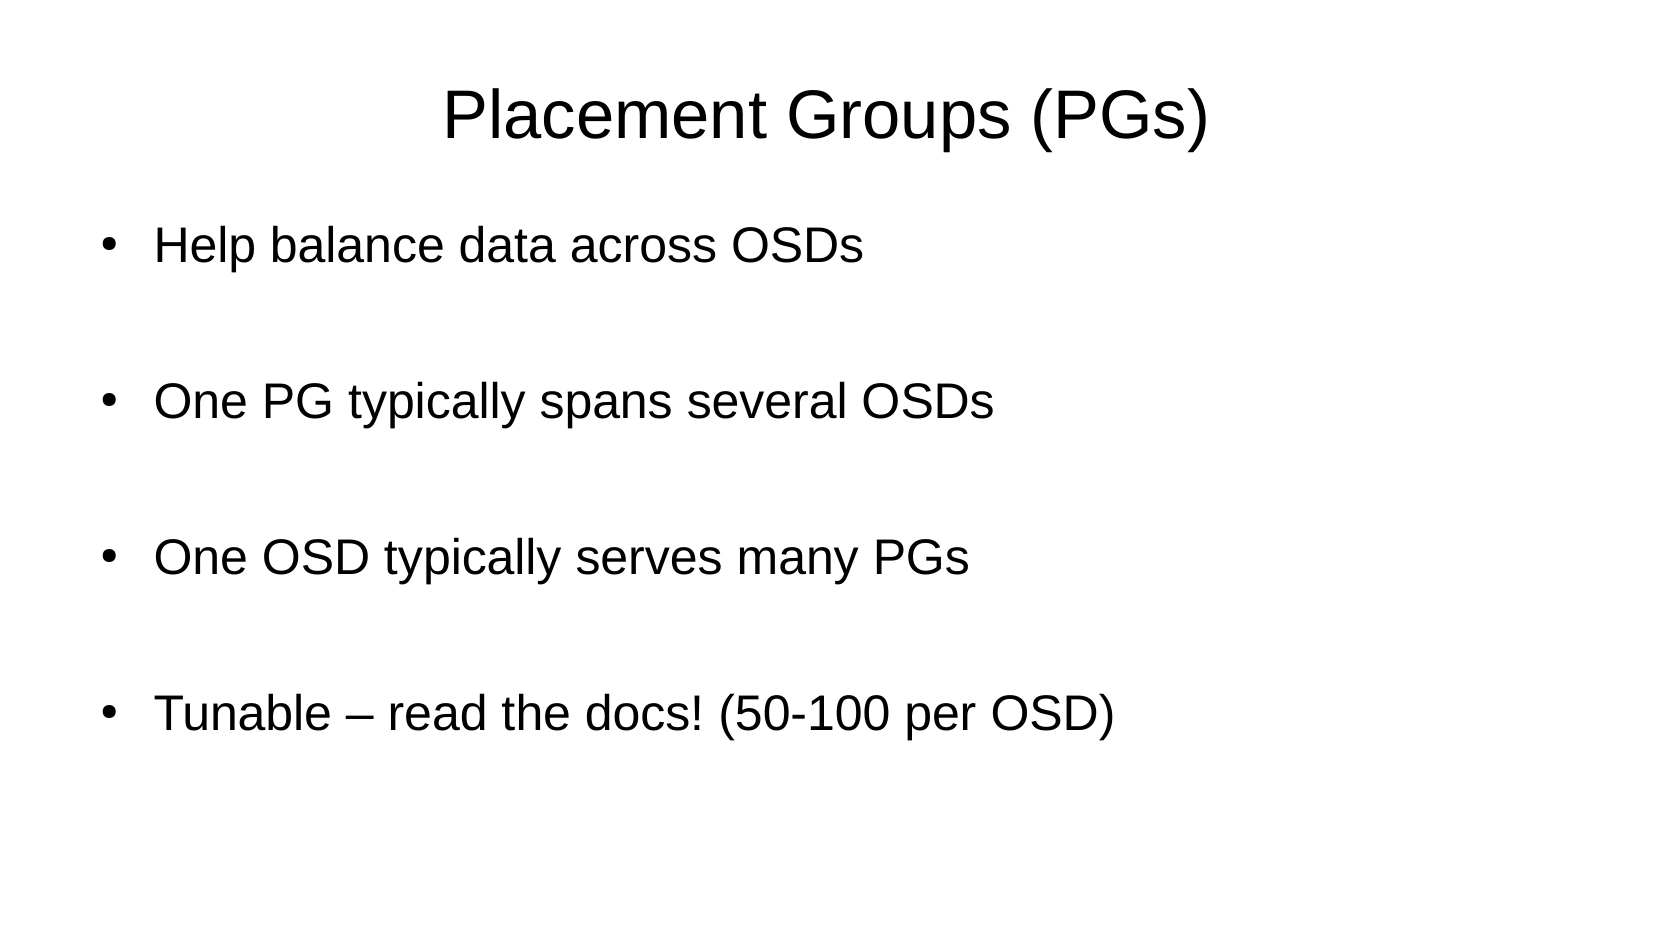

# Placement Groups (PGs)
Help balance data across OSDs
One PG typically spans several OSDs
One OSD typically serves many PGs
Tunable – read the docs! (50-100 per OSD)